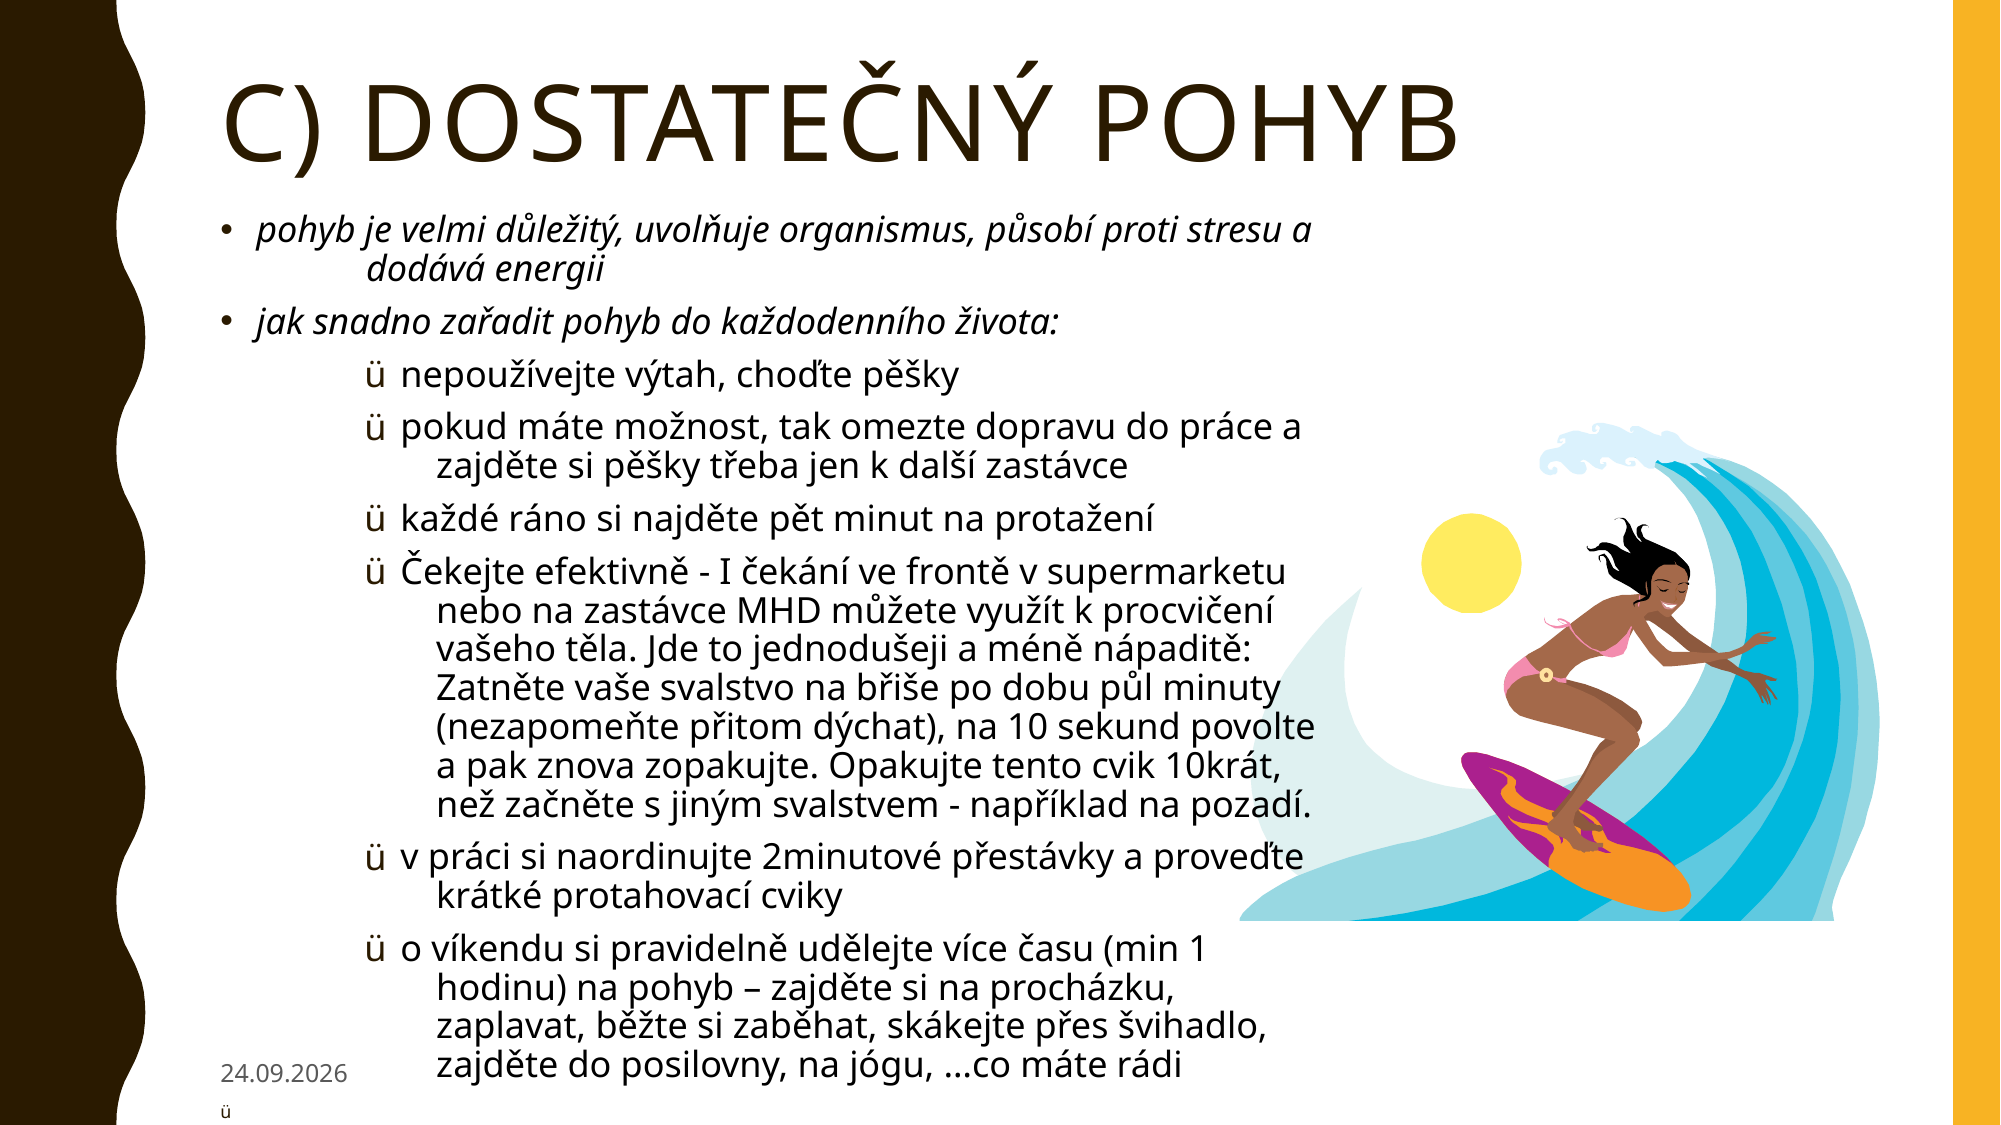

# C) Dostatečný pohyb
pohyb je velmi důležitý, uvolňuje organismus, působí proti stresu a dodává energii
jak snadno zařadit pohyb do každodenního života:
nepoužívejte výtah, choďte pěšky
pokud máte možnost, tak omezte dopravu do práce a zajděte si pěšky třeba jen k další zastávce
každé ráno si najděte pět minut na protažení
Čekejte efektivně - I čekání ve frontě v supermarketu nebo na zastávce MHD můžete využít k procvičení vašeho těla. Jde to jednodušeji a méně nápaditě: Zatněte vaše svalstvo na břiše po dobu půl minuty (nezapomeňte přitom dýchat), na 10 sekund povolte a pak znova zopakujte. Opakujte tento cvik 10krát, než začněte s jiným svalstvem - například na pozadí.
v práci si naordinujte 2minutové přestávky a proveďte krátké protahovací cviky
o víkendu si pravidelně udělejte více času (min 1 hodinu) na pohyb – zajděte si na procházku, zaplavat, běžte si zaběhat, skákejte přes švihadlo, zajděte do posilovny, na jógu, …co máte rádi